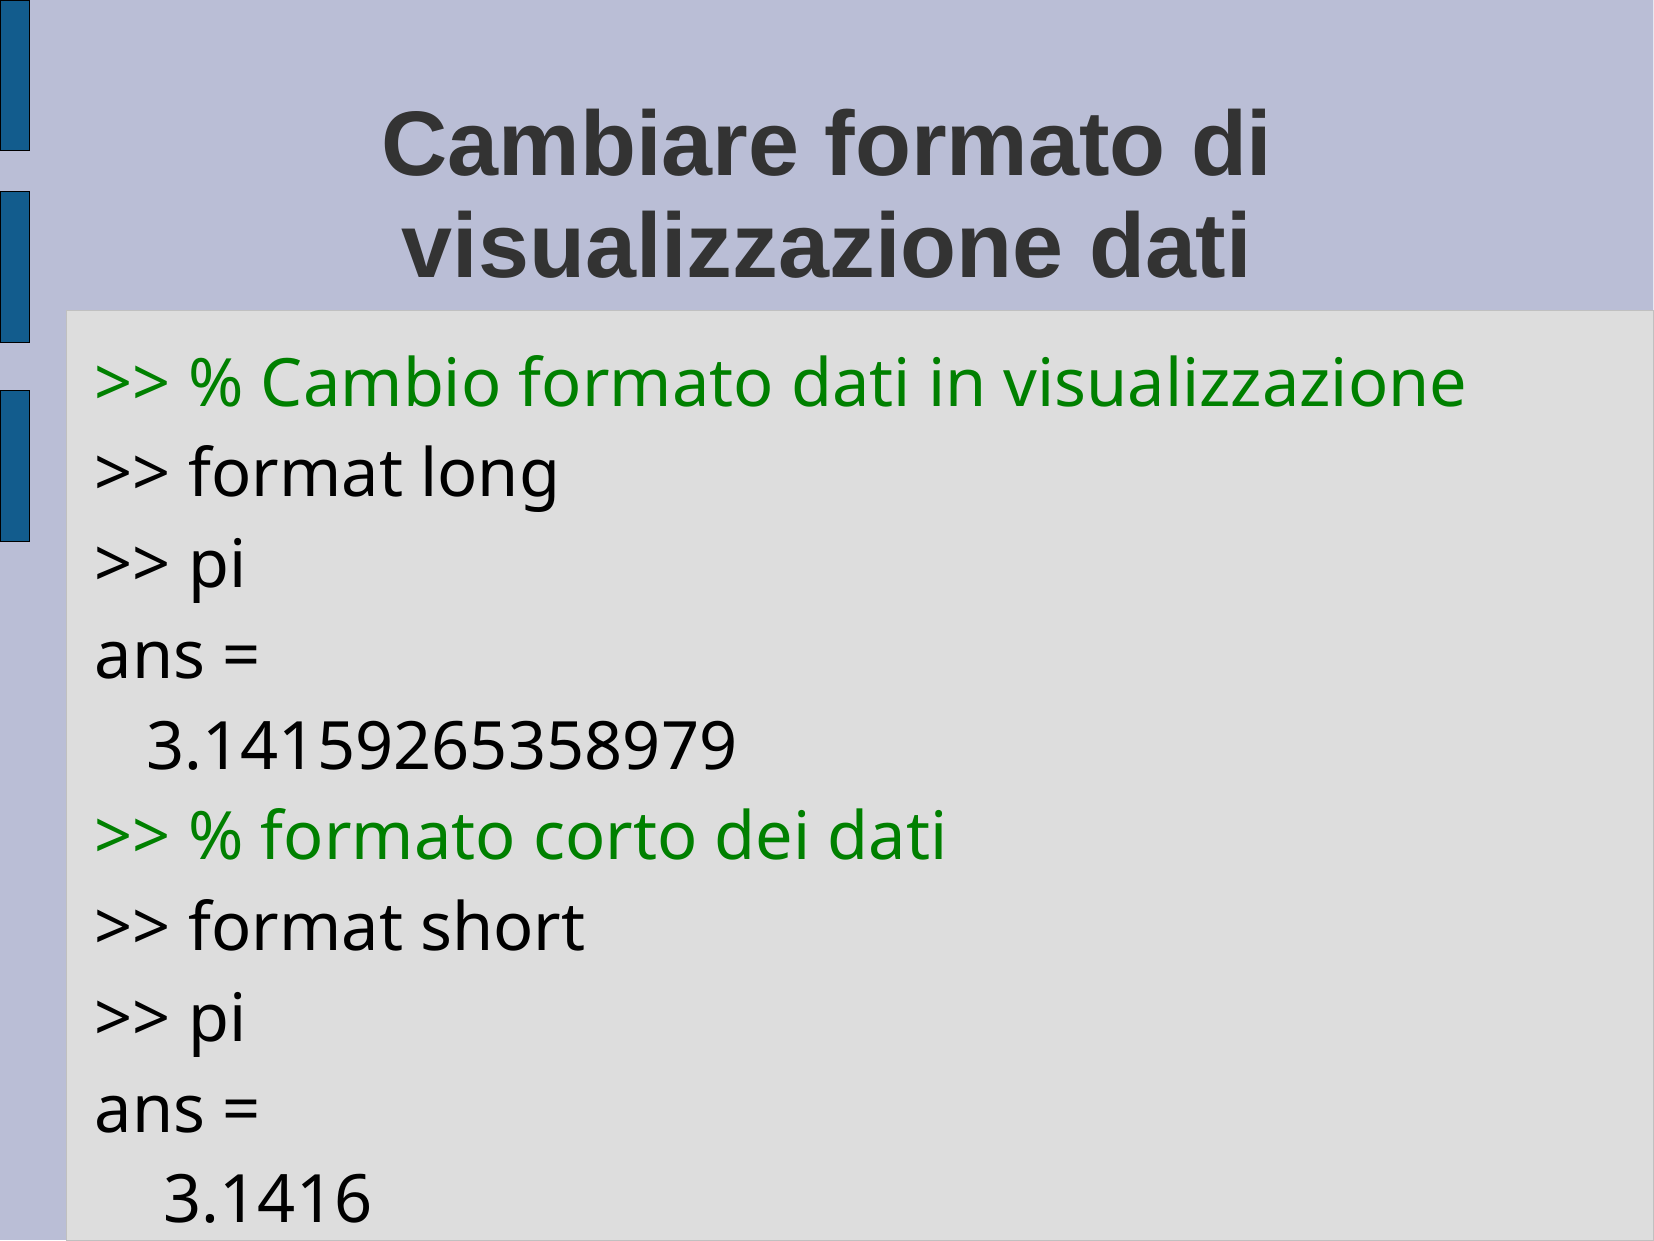

# Cambiare formato di visualizzazione dati
>> % Cambio formato dati in visualizzazione
>> format long
>> pi
ans =
 3.14159265358979
>> % formato corto dei dati
>> format short
>> pi
ans =
 3.1416